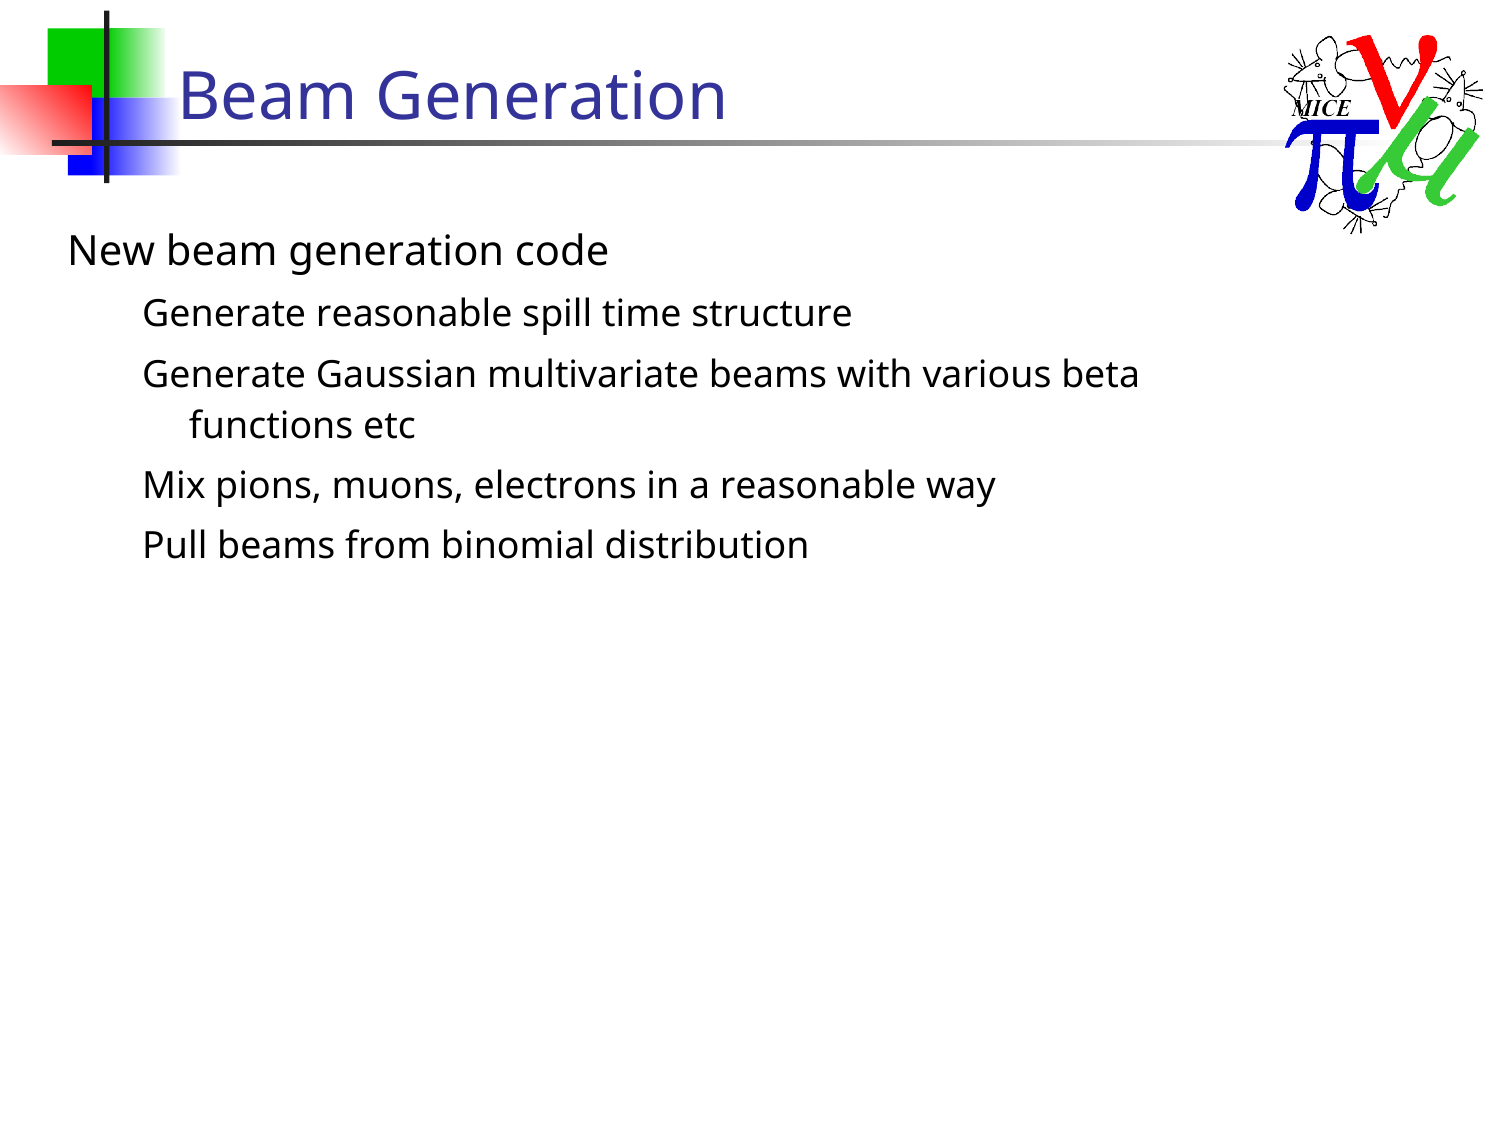

# Beam Generation
New beam generation code
Generate reasonable spill time structure
Generate Gaussian multivariate beams with various beta functions etc
Mix pions, muons, electrons in a reasonable way
Pull beams from binomial distribution